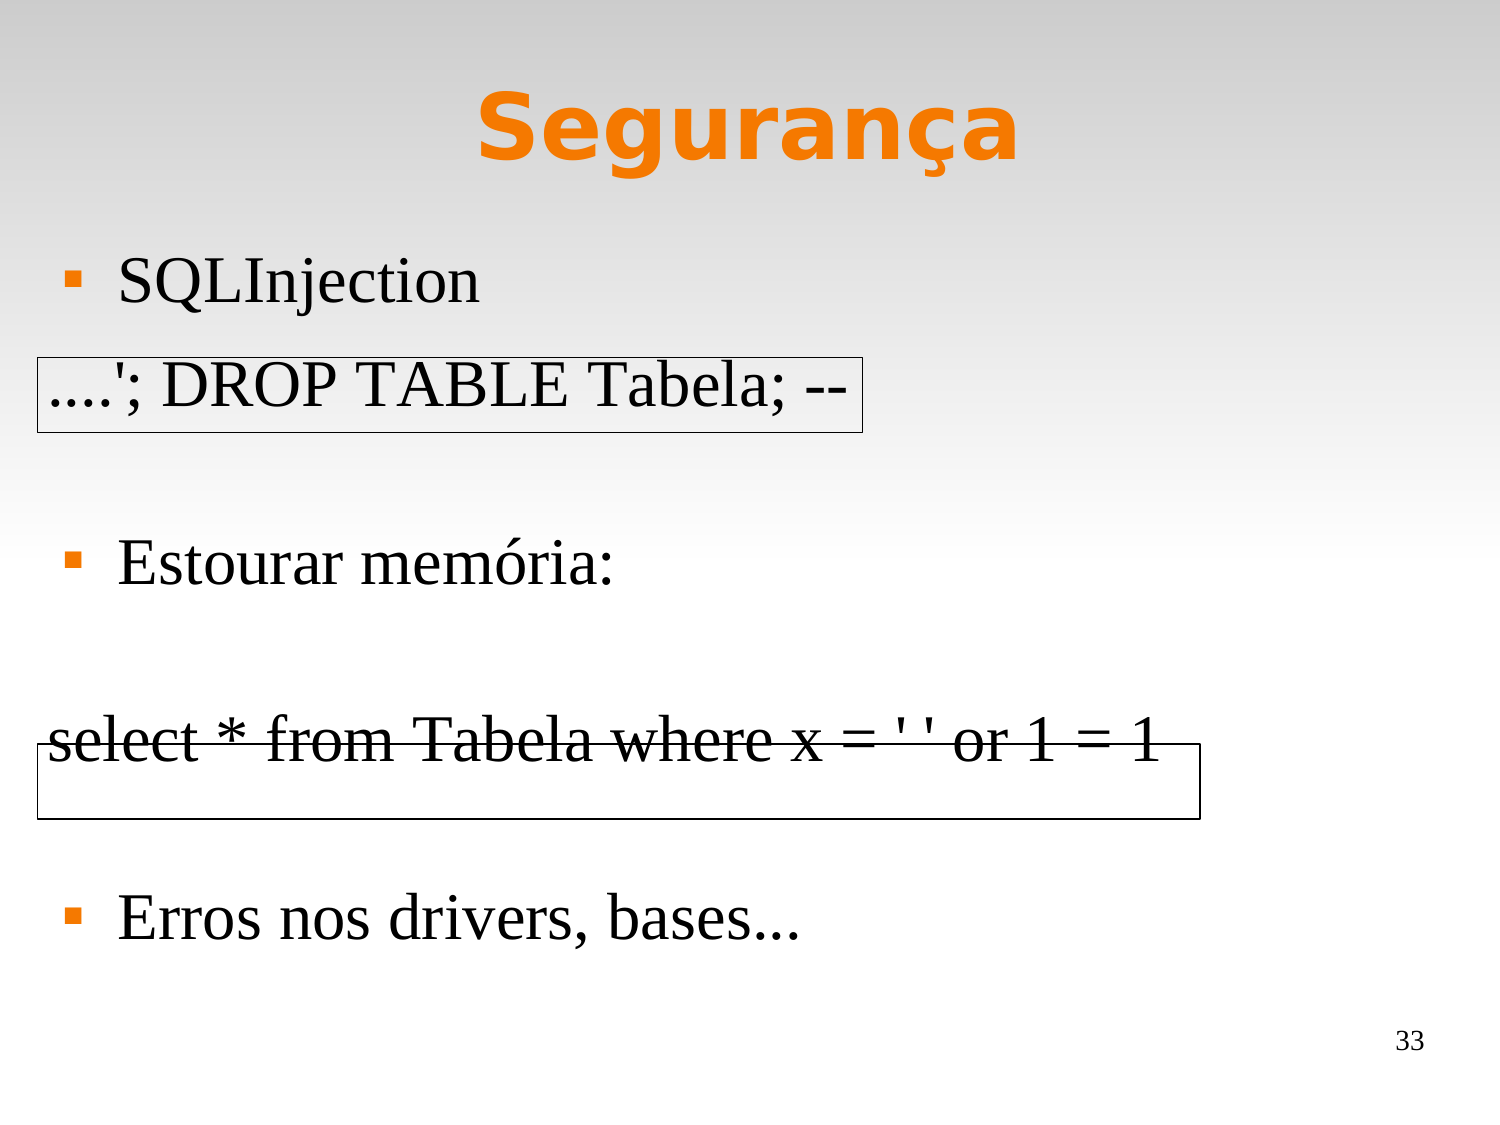

# Segurança
SQLInjection
....'; DROP TABLE Tabela; --
Estourar memória:
select * from Tabela where x = ' ' or 1 = 1
Erros nos drivers, bases...
33